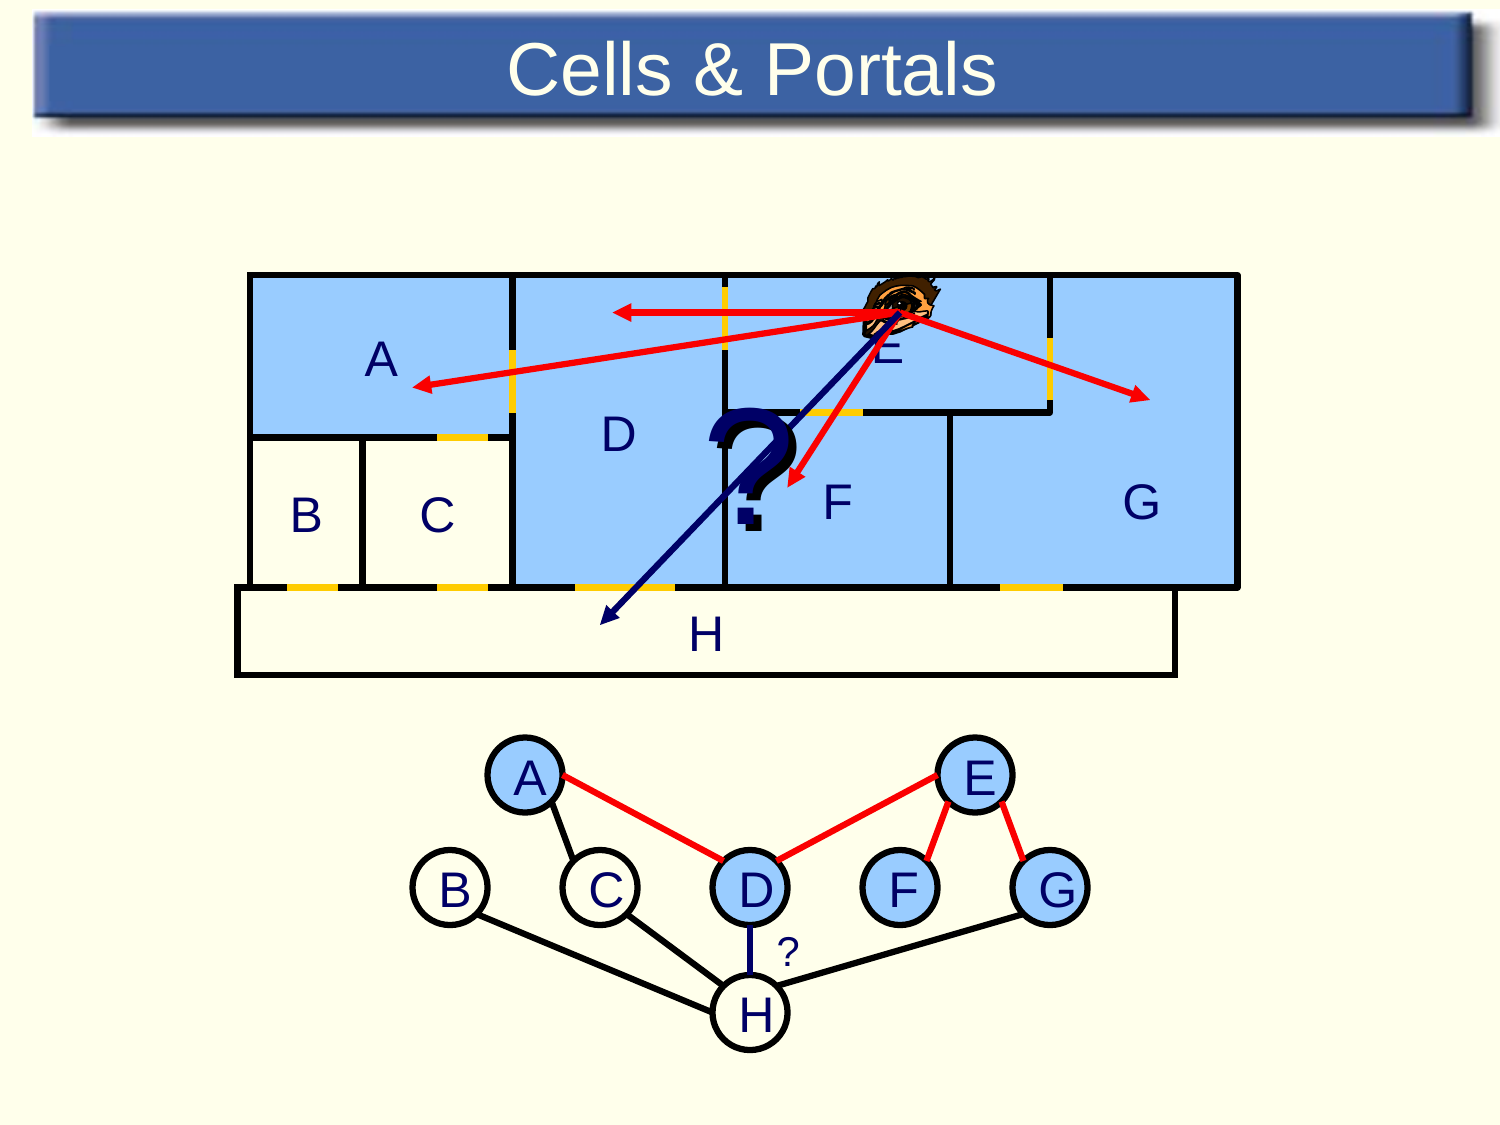

# Cells & Portals
A
D
E
?
F
B
C
G
H
A
E
B
C
D
F
G
?
H